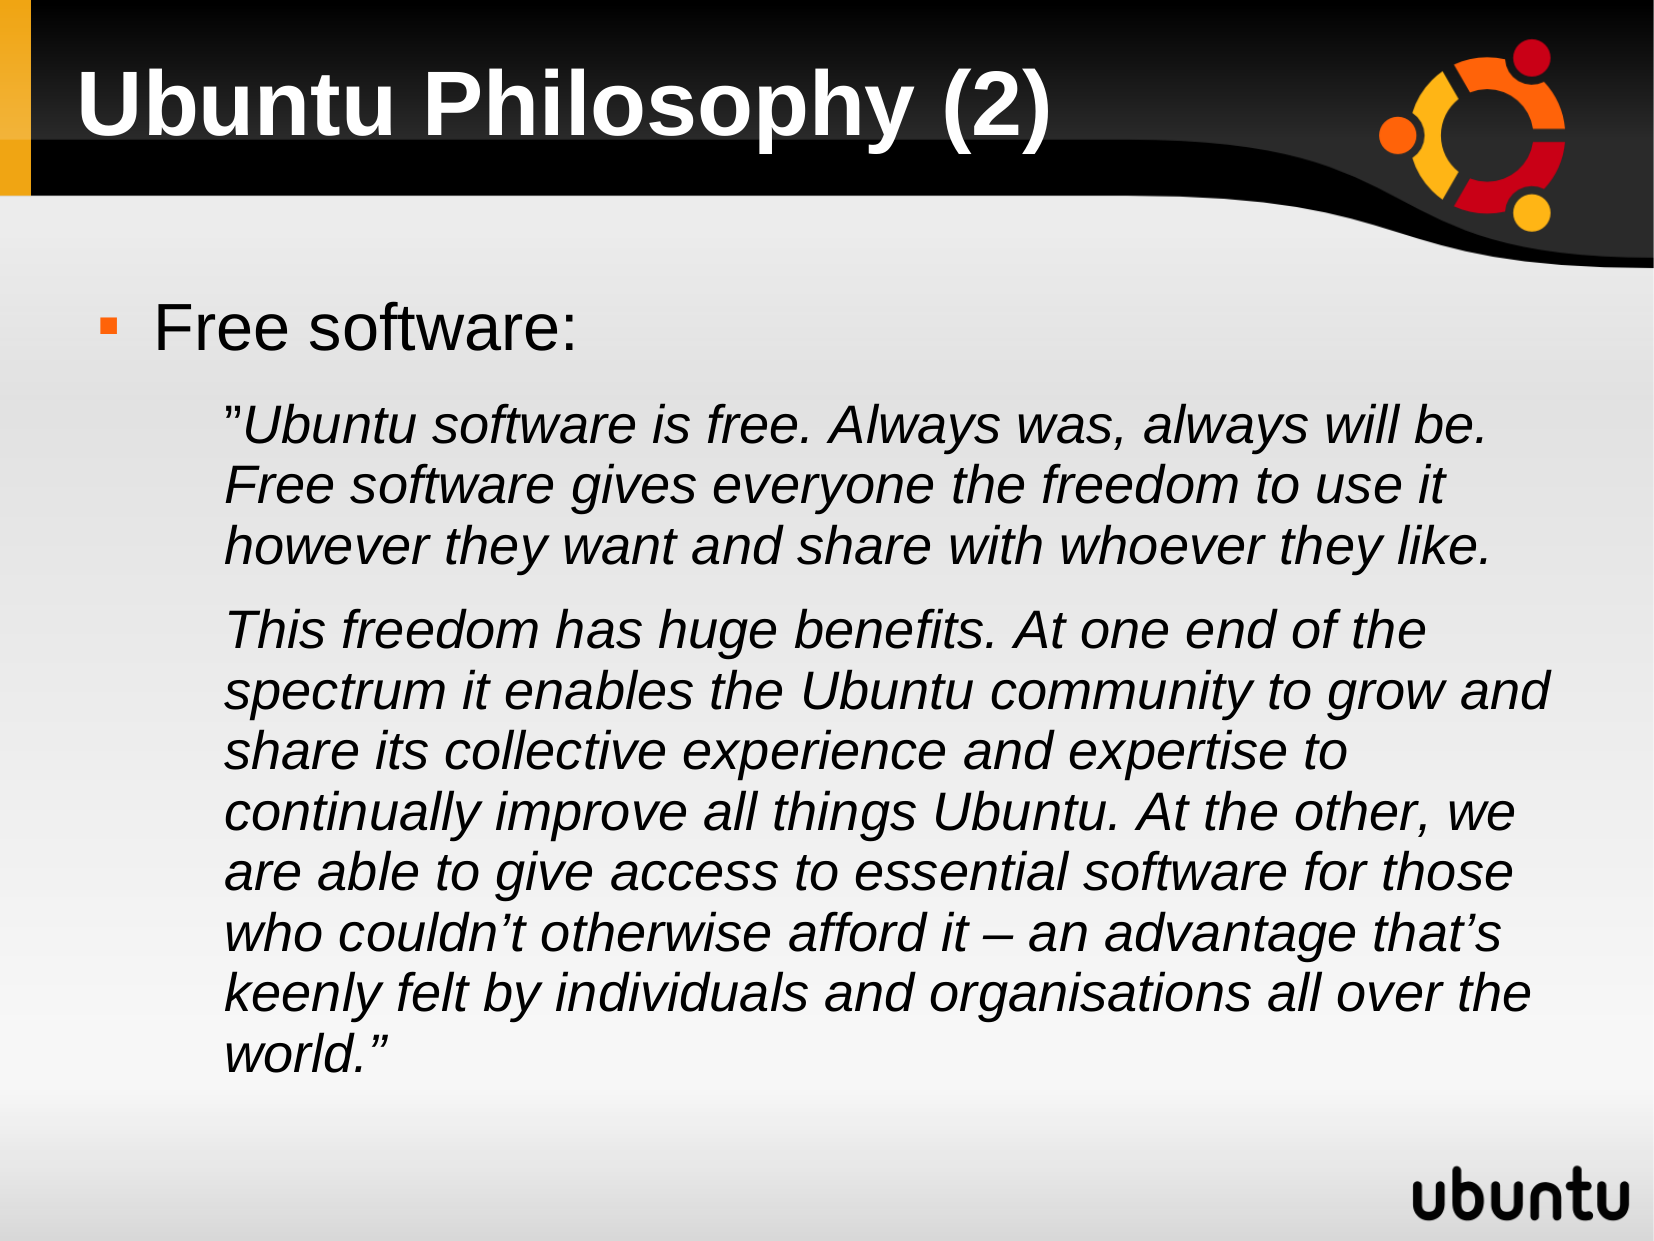

# Ubuntu Philosophy (2)
Free software:
”Ubuntu software is free. Always was, always will be. Free software gives everyone the freedom to use it however they want and share with whoever they like.
This freedom has huge benefits. At one end of the spectrum it enables the Ubuntu community to grow and share its collective experience and expertise to continually improve all things Ubuntu. At the other, we are able to give access to essential software for those who couldn’t otherwise afford it – an advantage that’s keenly felt by individuals and organisations all over the world.”